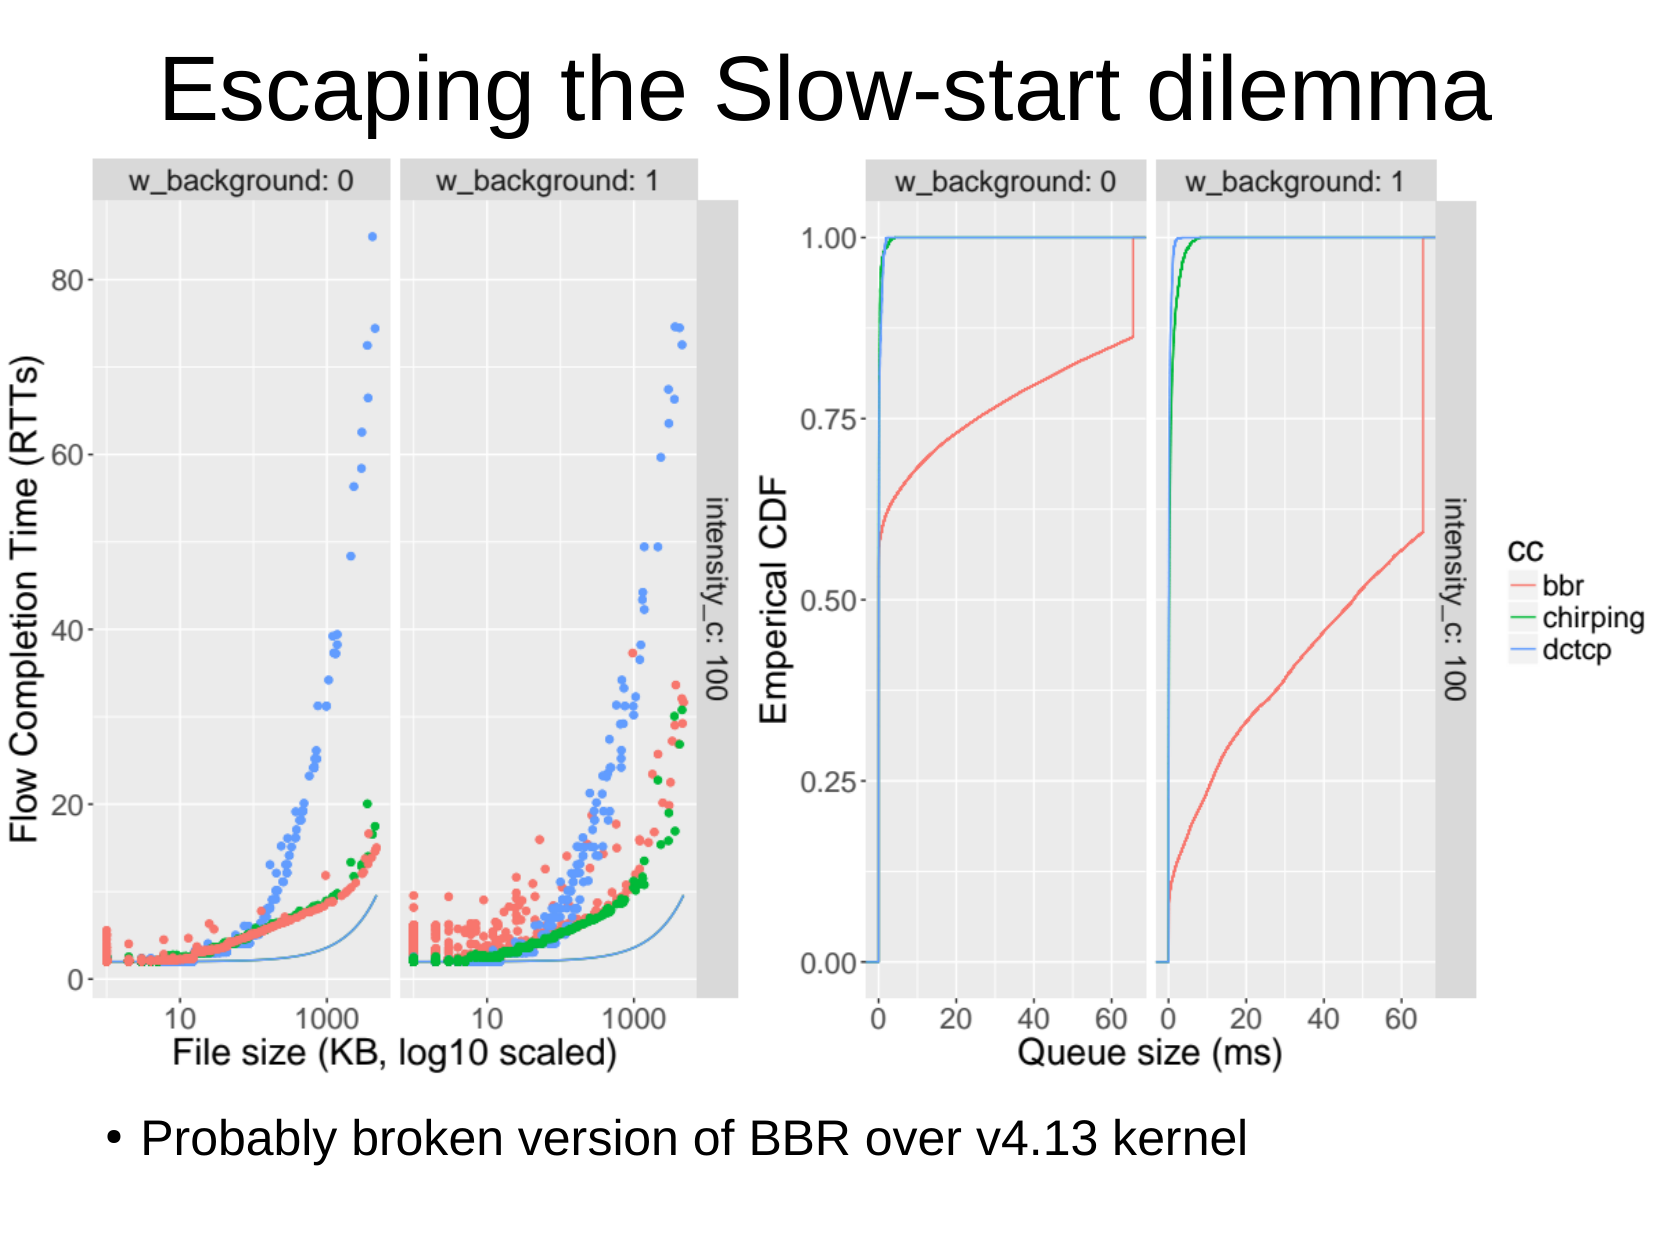

# Escaping the Slow-start dilemma
Probably broken version of BBR over v4.13 kernel